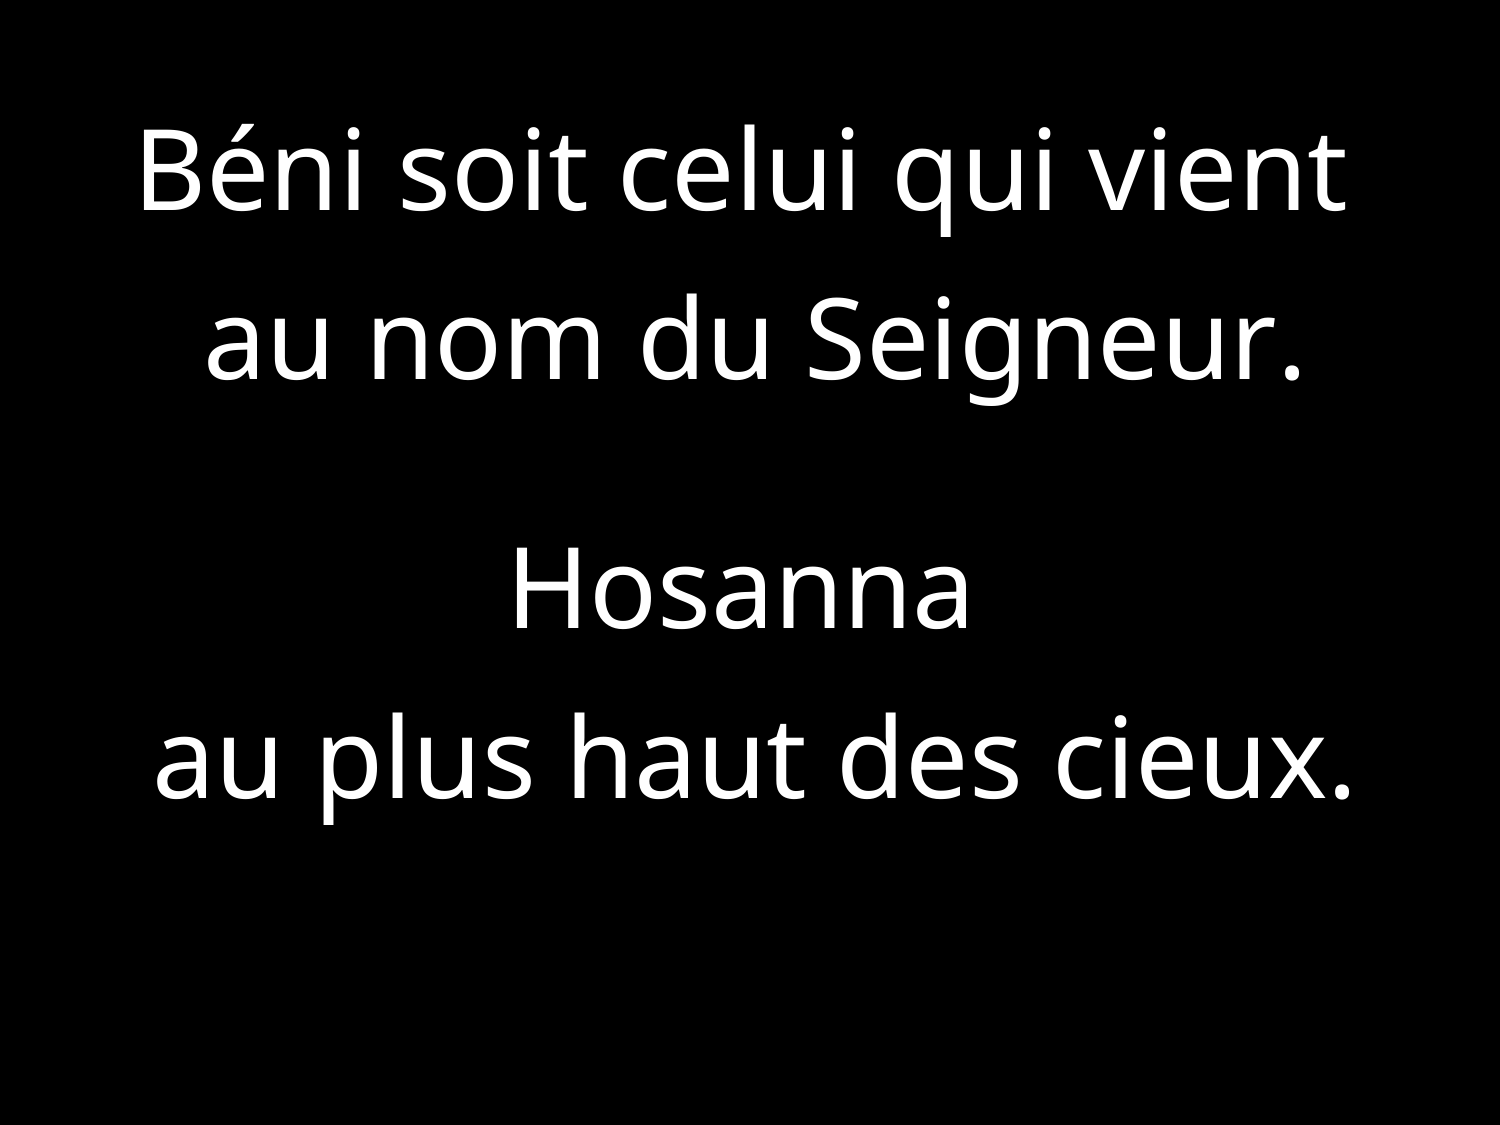

Béni soit celui qui vient
au nom du Seigneur.
Hosanna
au plus haut des cieux.